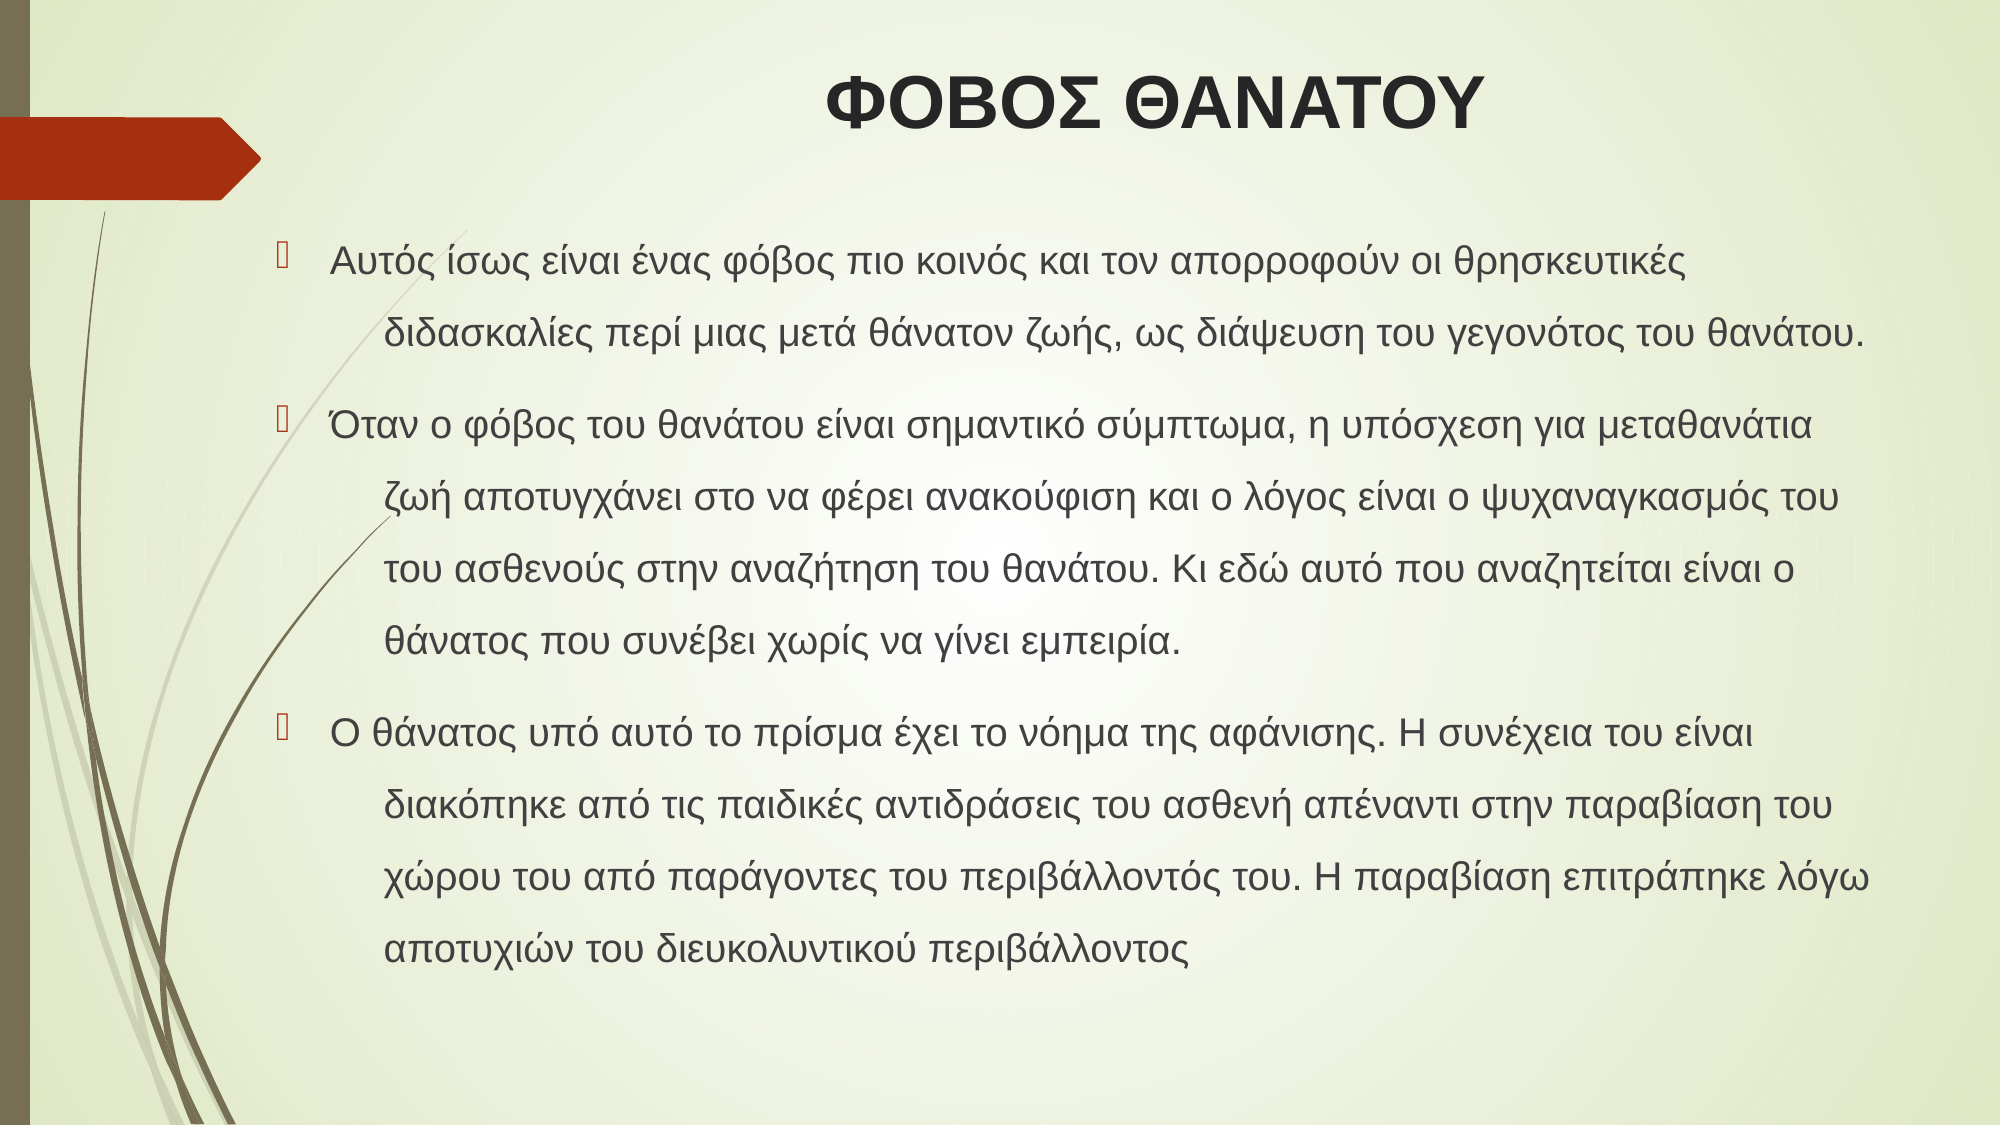

# ΦΟΒΟΣ ΘΑΝΑΤΟΥ
Αυτός ίσως είναι ένας φόβος πιο κοινός και τον απορροφούν οι θρησκευτικές διδασκαλίες περί μιας μετά θάνατον ζωής, ως διάψευση του γεγονότος του θανάτου.
Όταν ο φόβος του θανάτου είναι σημαντικό σύμπτωμα, η υπόσχεση για μεταθανάτια ζωή αποτυγχάνει στο να φέρει ανακούφιση και ο λόγος είναι ο ψυχαναγκασμός του του ασθενούς στην αναζήτηση του θανάτου. Κι εδώ αυτό που αναζητείται είναι ο θάνατος που συνέβει χωρίς να γίνει εμπειρία.
Ο θάνατος υπό αυτό το πρίσμα έχει το νόημα της αφάνισης. Η συνέχεια του είναι διακόπηκε από τις παιδικές αντιδράσεις του ασθενή απέναντι στην παραβίαση του χώρου του από παράγοντες του περιβάλλοντός του. Η παραβίαση επιτράπηκε λόγω αποτυχιών του διευκολυντικού περιβάλλοντος